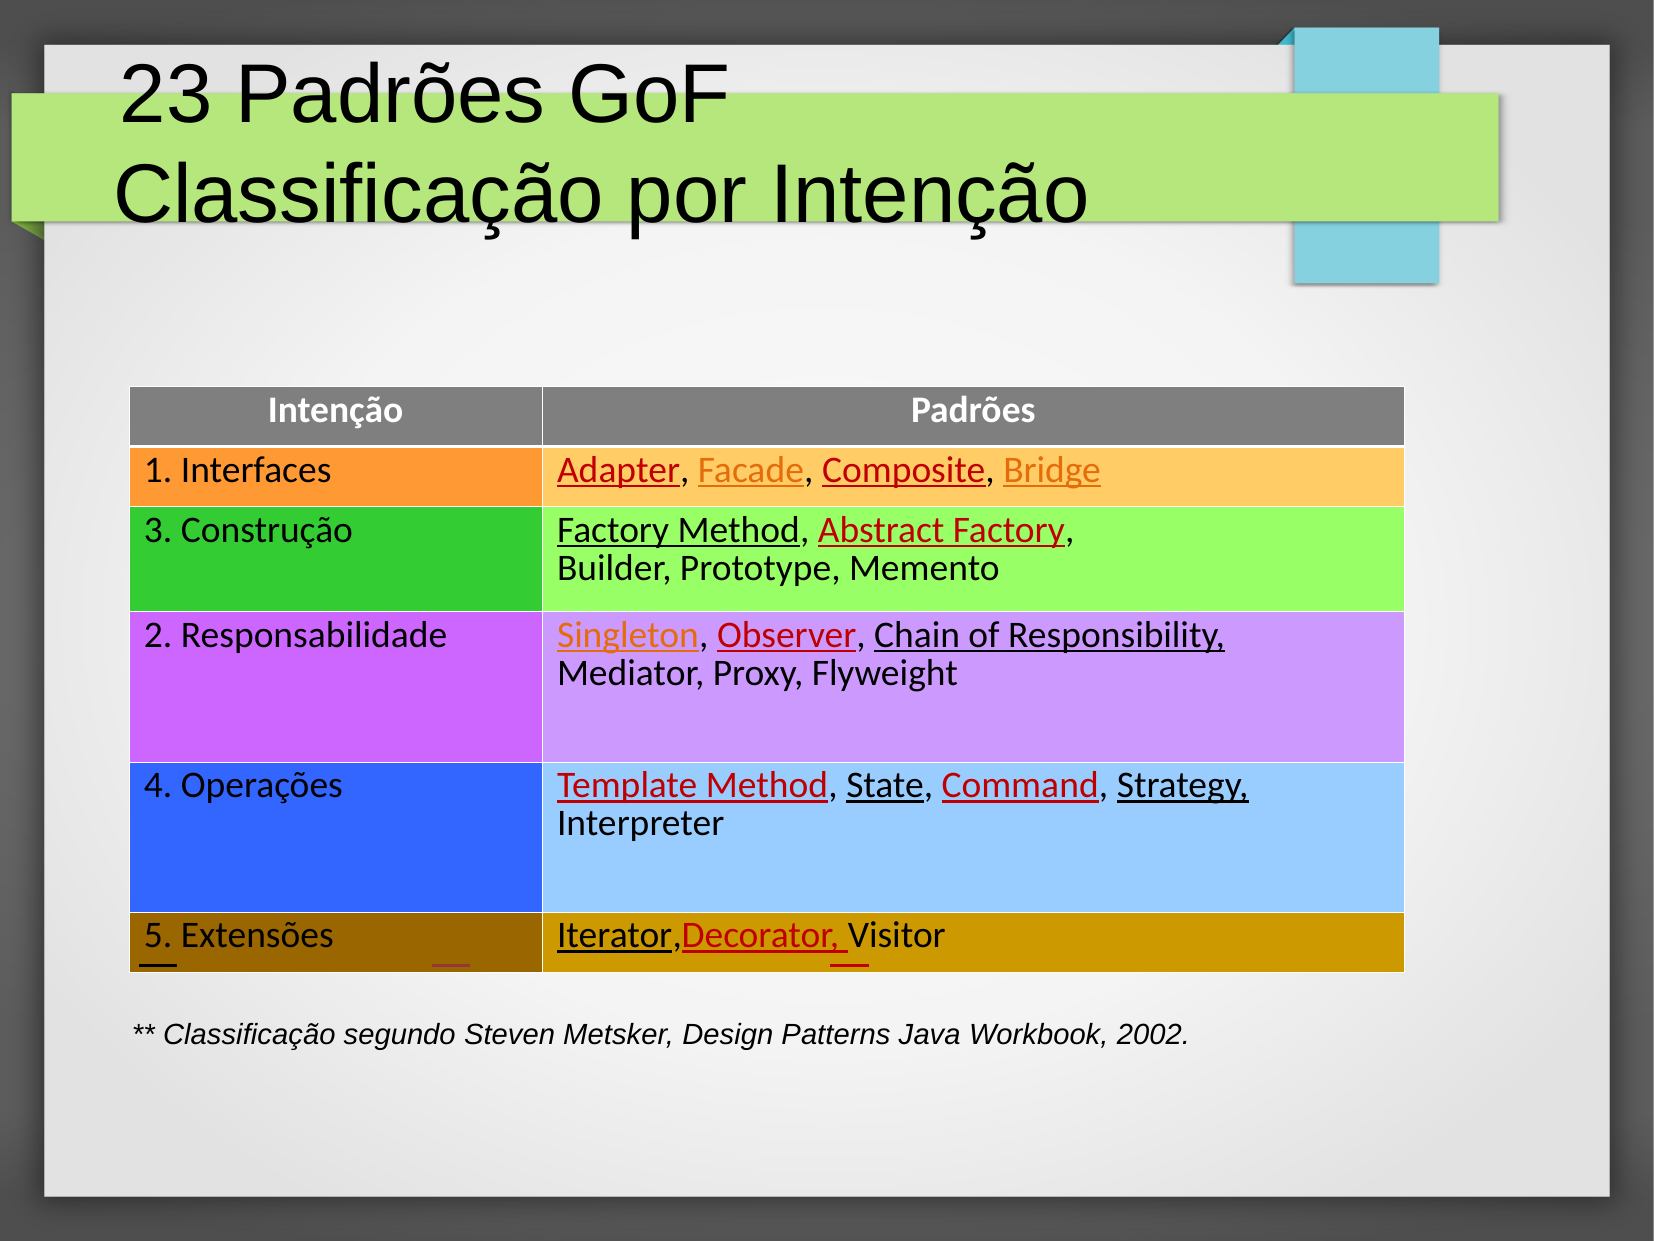

# 23 Padrões GoF Classificação por Intenção
| Intenção | Padrões |
| --- | --- |
| 1. Interfaces | Adapter, Facade, Composite, Bridge |
| 3. Construção | Factory Method, Abstract Factory, Builder, Prototype, Memento |
| 2. Responsabilidade | Singleton, Observer, Chain of Responsibility, Mediator, Proxy, Flyweight |
| 4. Operações | Template Method, State, Command, Strategy, Interpreter |
| 5. Extensões | Iterator,Decorator, Visitor |
** Classificação segundo Steven Metsker, Design Patterns Java Workbook, 2002.